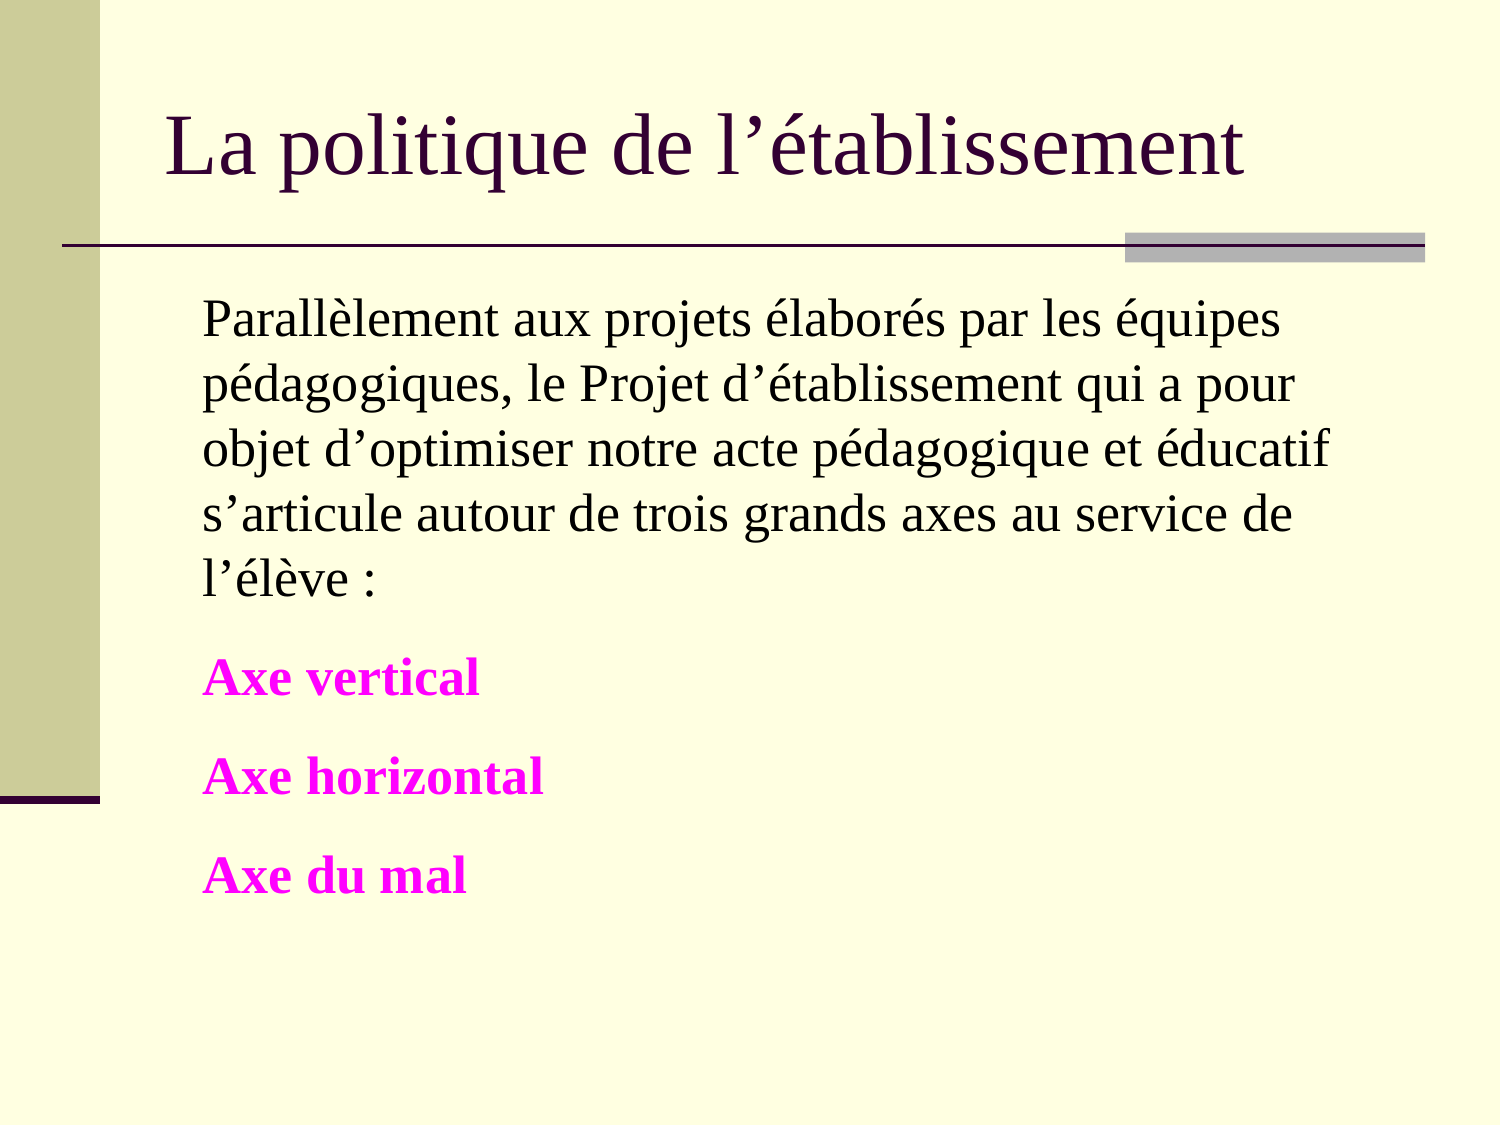

# La politique de l’établissement
Parallèlement aux projets élaborés par les équipes pédagogiques, le Projet d’établissement qui a pour objet d’optimiser notre acte pédagogique et éducatif s’articule autour de trois grands axes au service de l’élève :
Axe vertical
Axe horizontal
Axe du mal